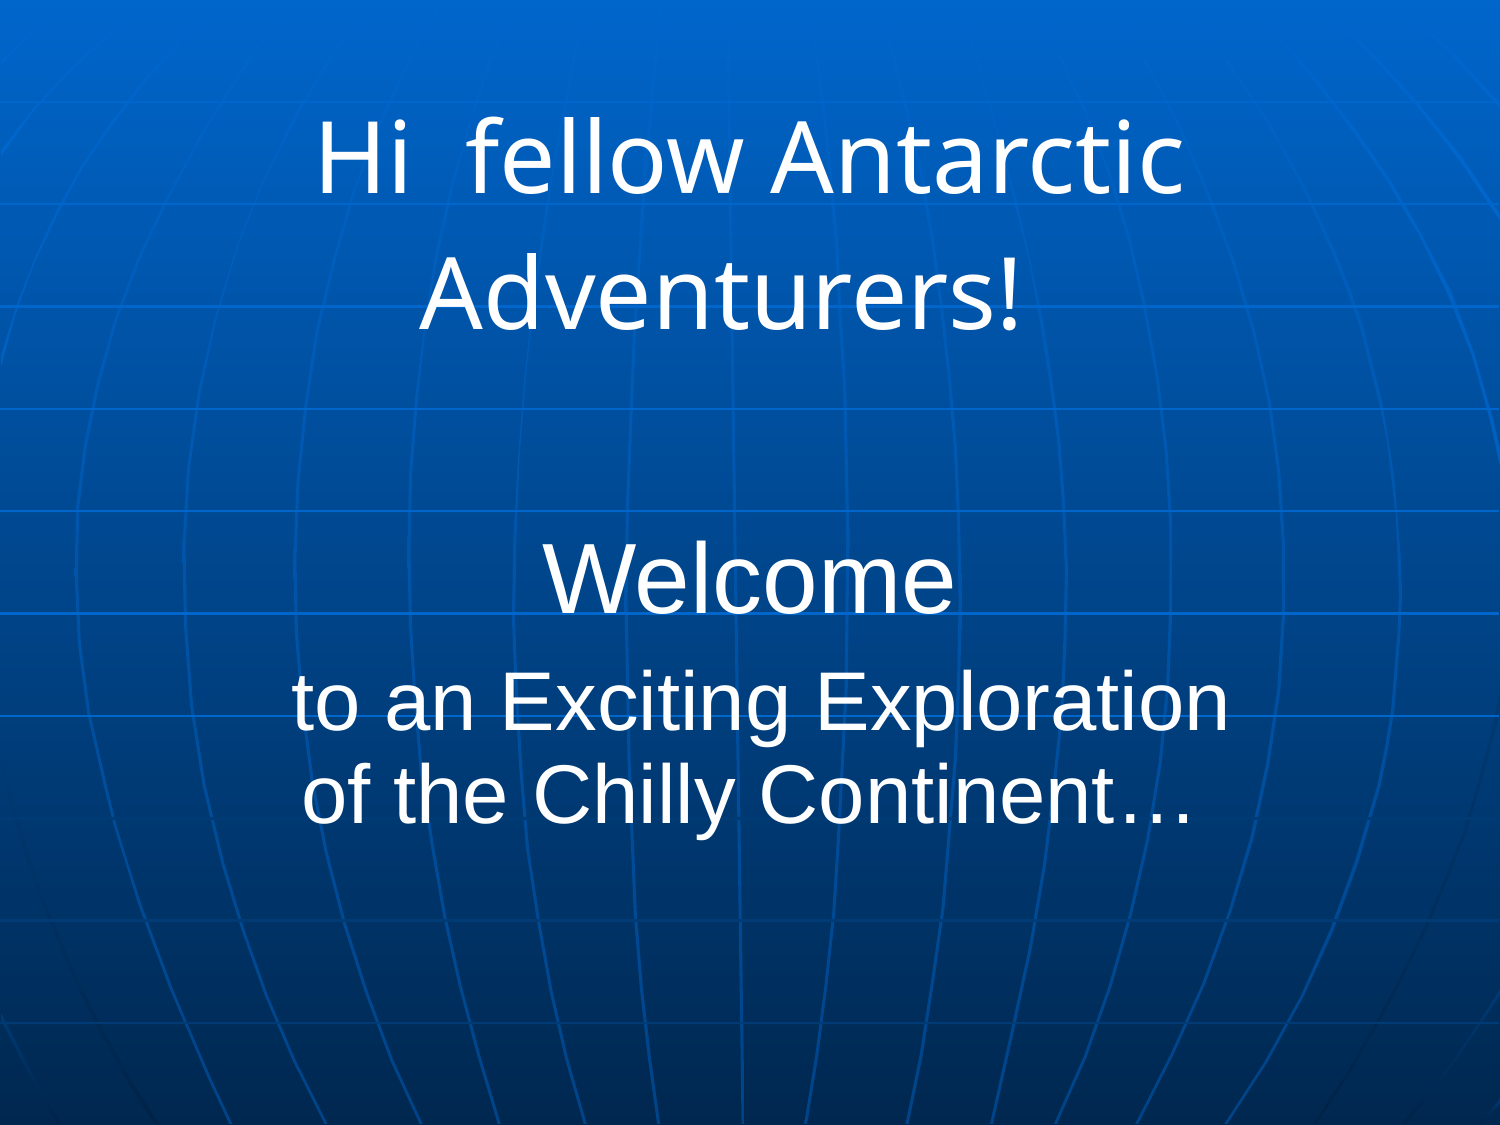

# Hi fellow Antarctic Adventurers!
Welcome
 to an Exciting Exploration of the Chilly Continent…